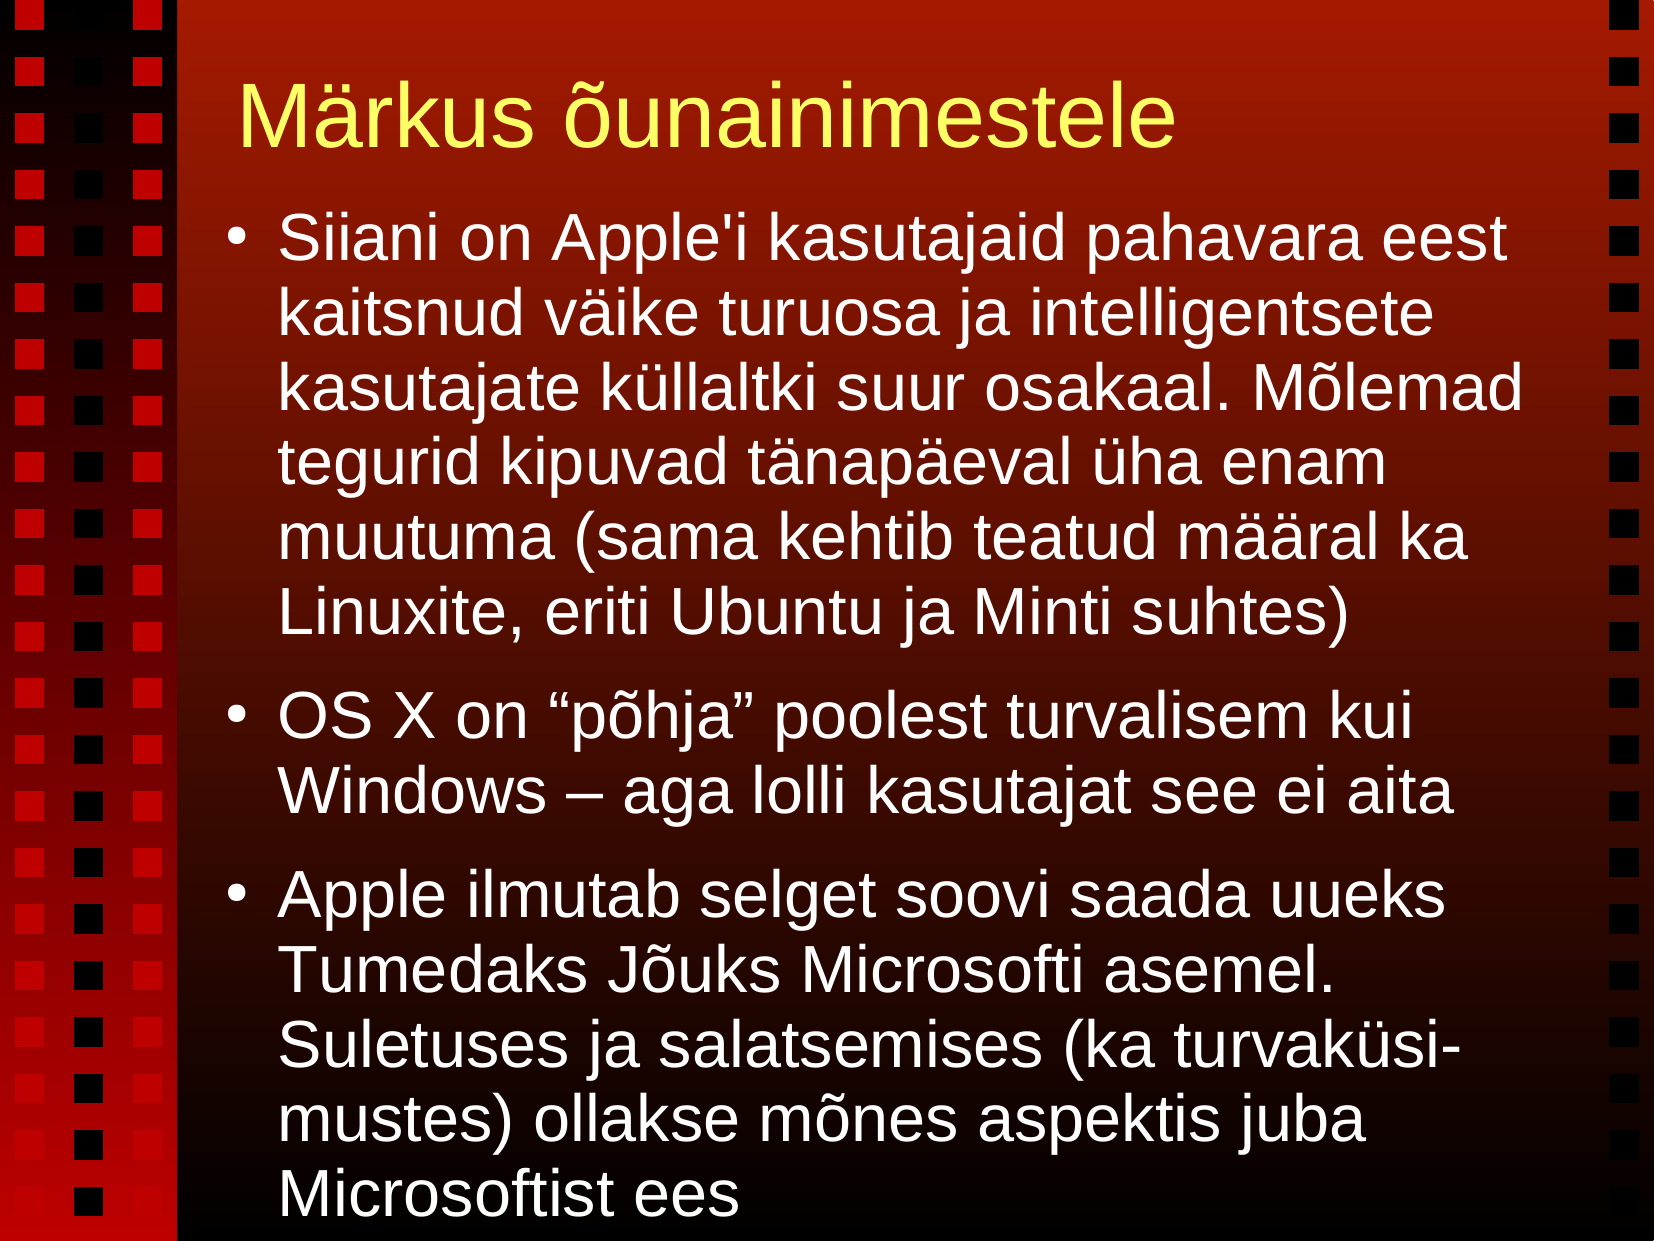

# Märkus õunainimestele
Siiani on Apple'i kasutajaid pahavara eest kaitsnud väike turuosa ja intelligentsete kasutajate küllaltki suur osakaal. Mõlemad tegurid kipuvad tänapäeval üha enam muutuma (sama kehtib teatud määral ka Linuxite, eriti Ubuntu ja Minti suhtes)
OS X on “põhja” poolest turvalisem kui Windows – aga lolli kasutajat see ei aita
Apple ilmutab selget soovi saada uueks Tumedaks Jõuks Microsofti asemel. Suletuses ja salatsemises (ka turvaküsi-mustes) ollakse mõnes aspektis juba Microsoftist ees